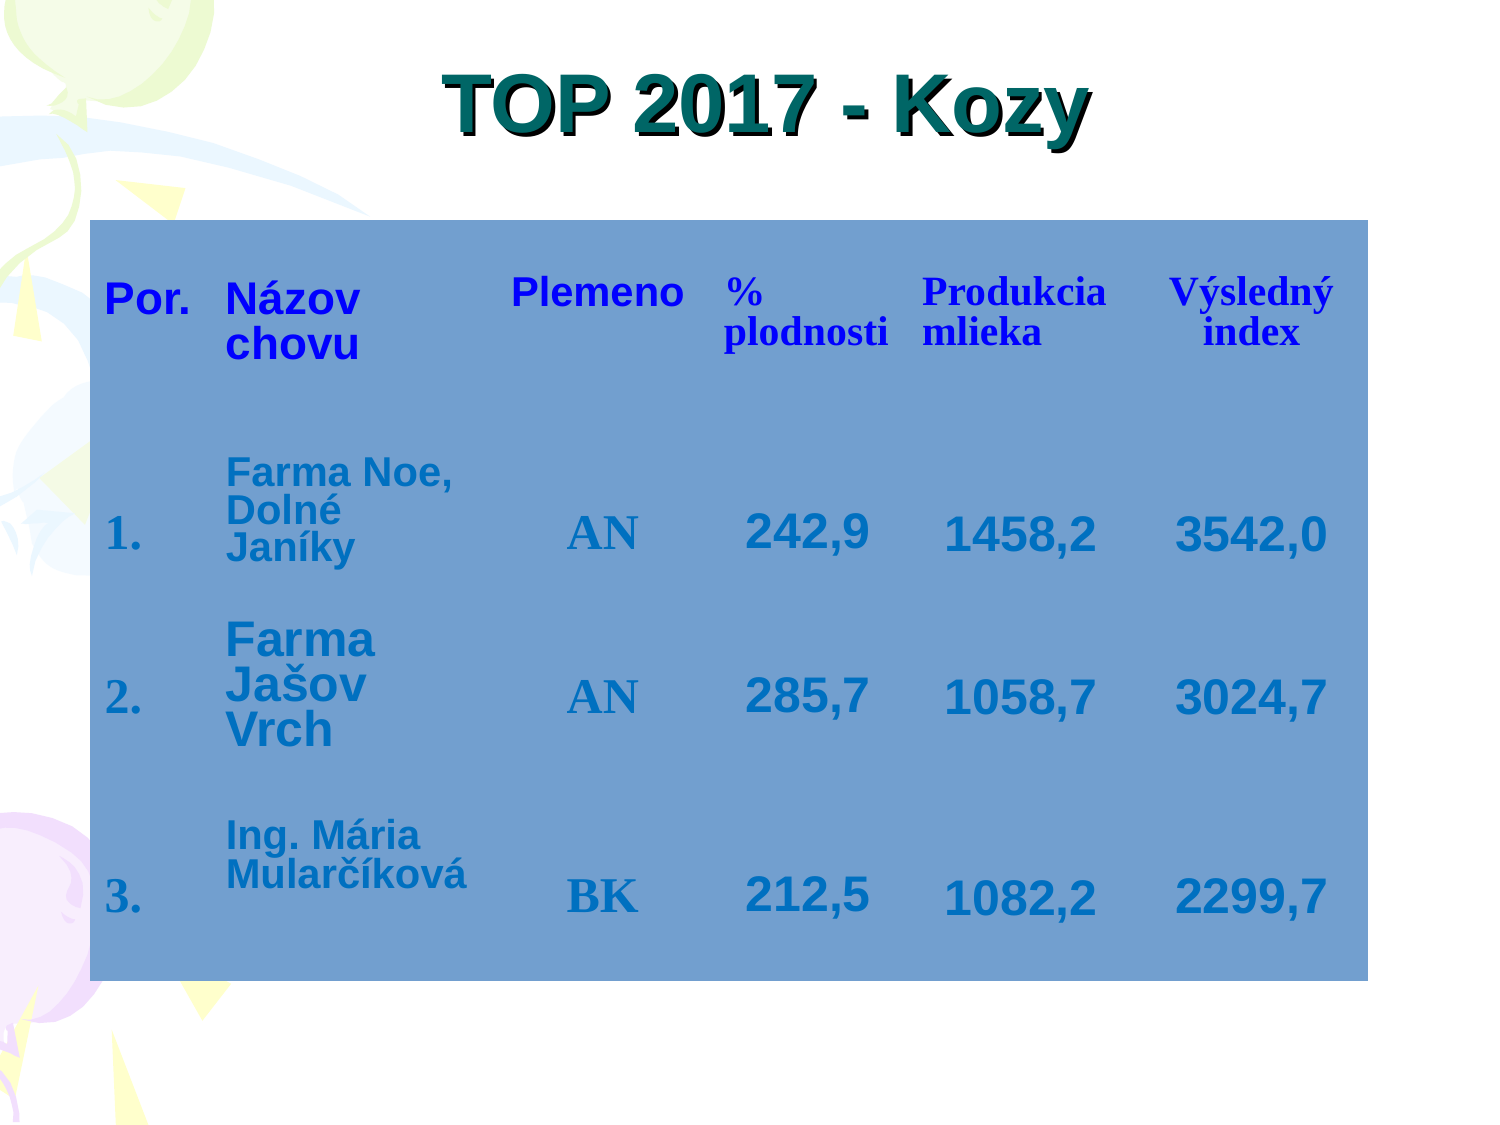

TOP 2017 - Kozy
| Por. | Názov chovu | Plemeno | % plodnosti | Produkcia mlieka | Výsledný index |
| --- | --- | --- | --- | --- | --- |
| 1. | Farma Noe, Dolné Janíky | AN | 242,9 | 1458,2 | 3542,0 |
| 2. | Farma Jašov Vrch | AN | 285,7 | 1058,7 | 3024,7 |
| 3. | Ing. Mária Mularčíková | BK | 212,5 | 1082,2 | 2299,7 |